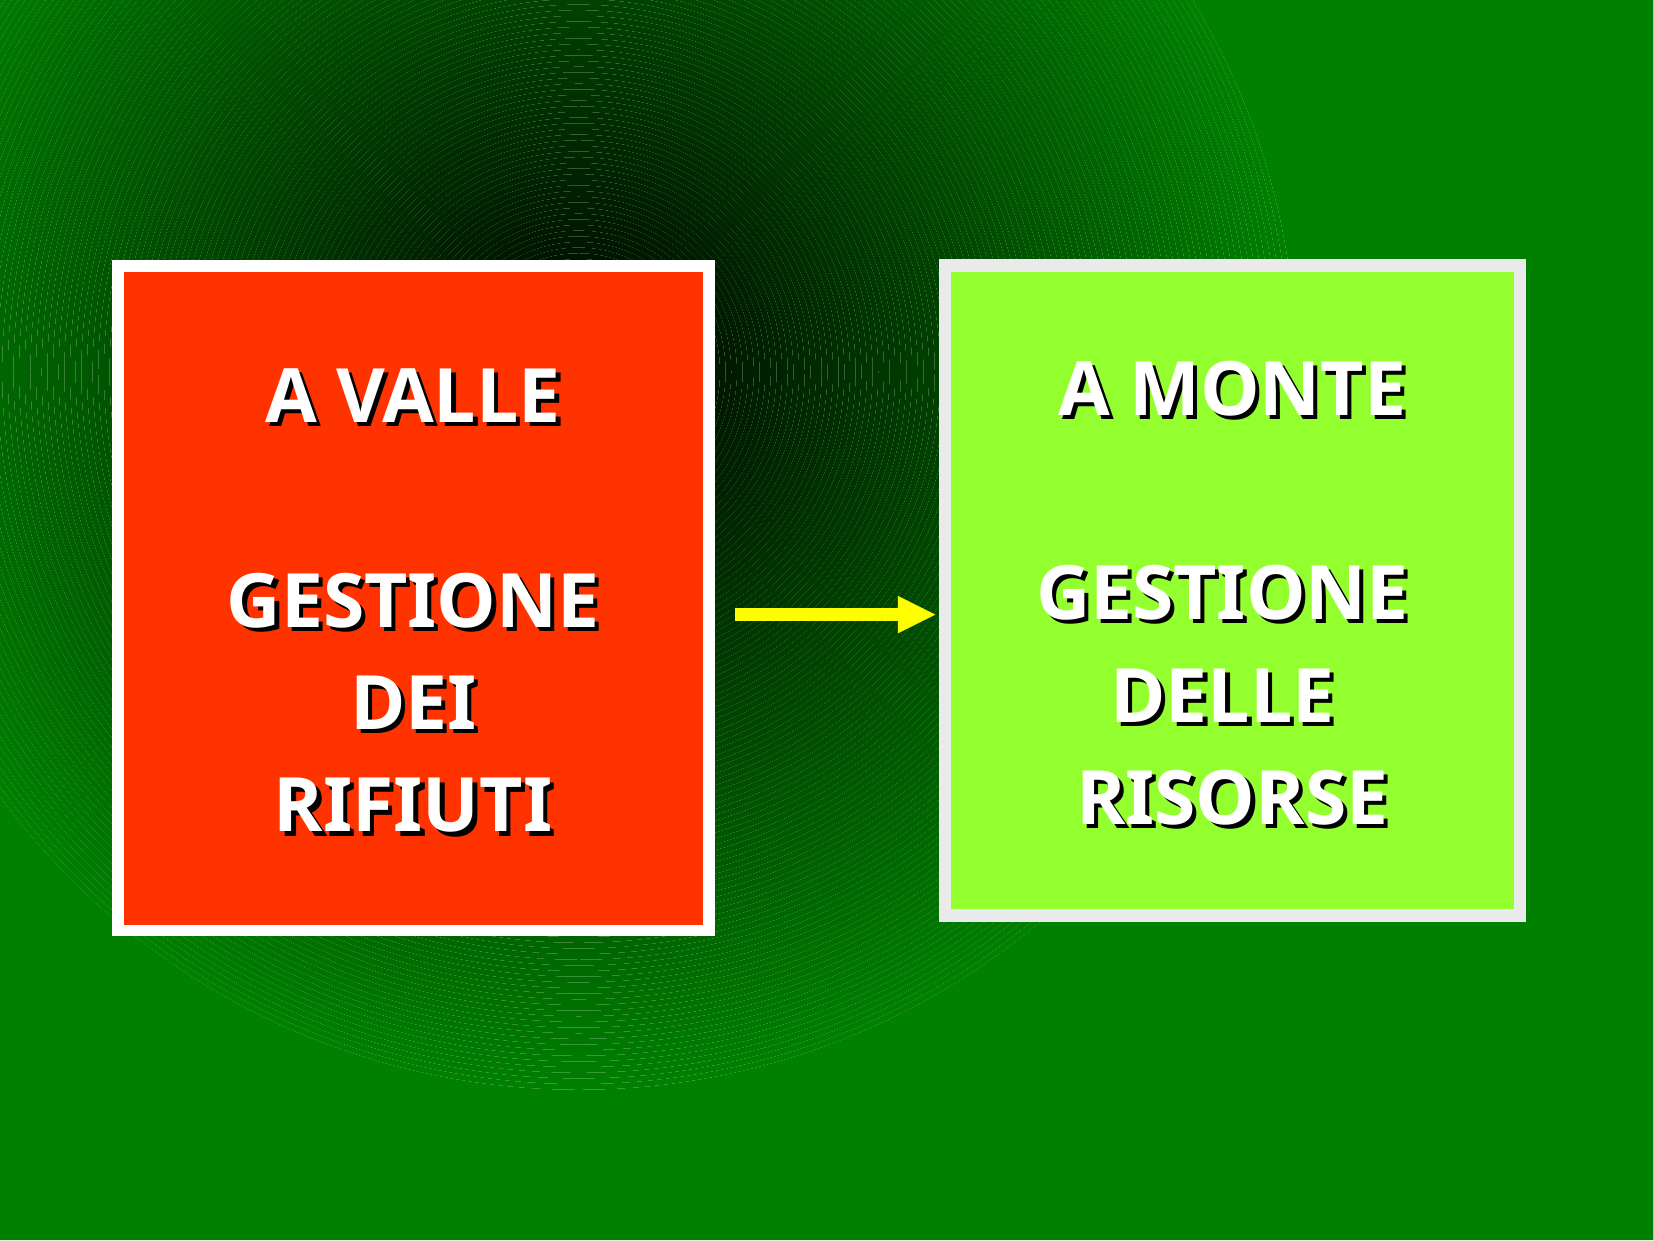

A VALLE
GESTIONE
 DEI
RIFIUTI
A MONTE
GESTIONE
DELLE
RISORSE